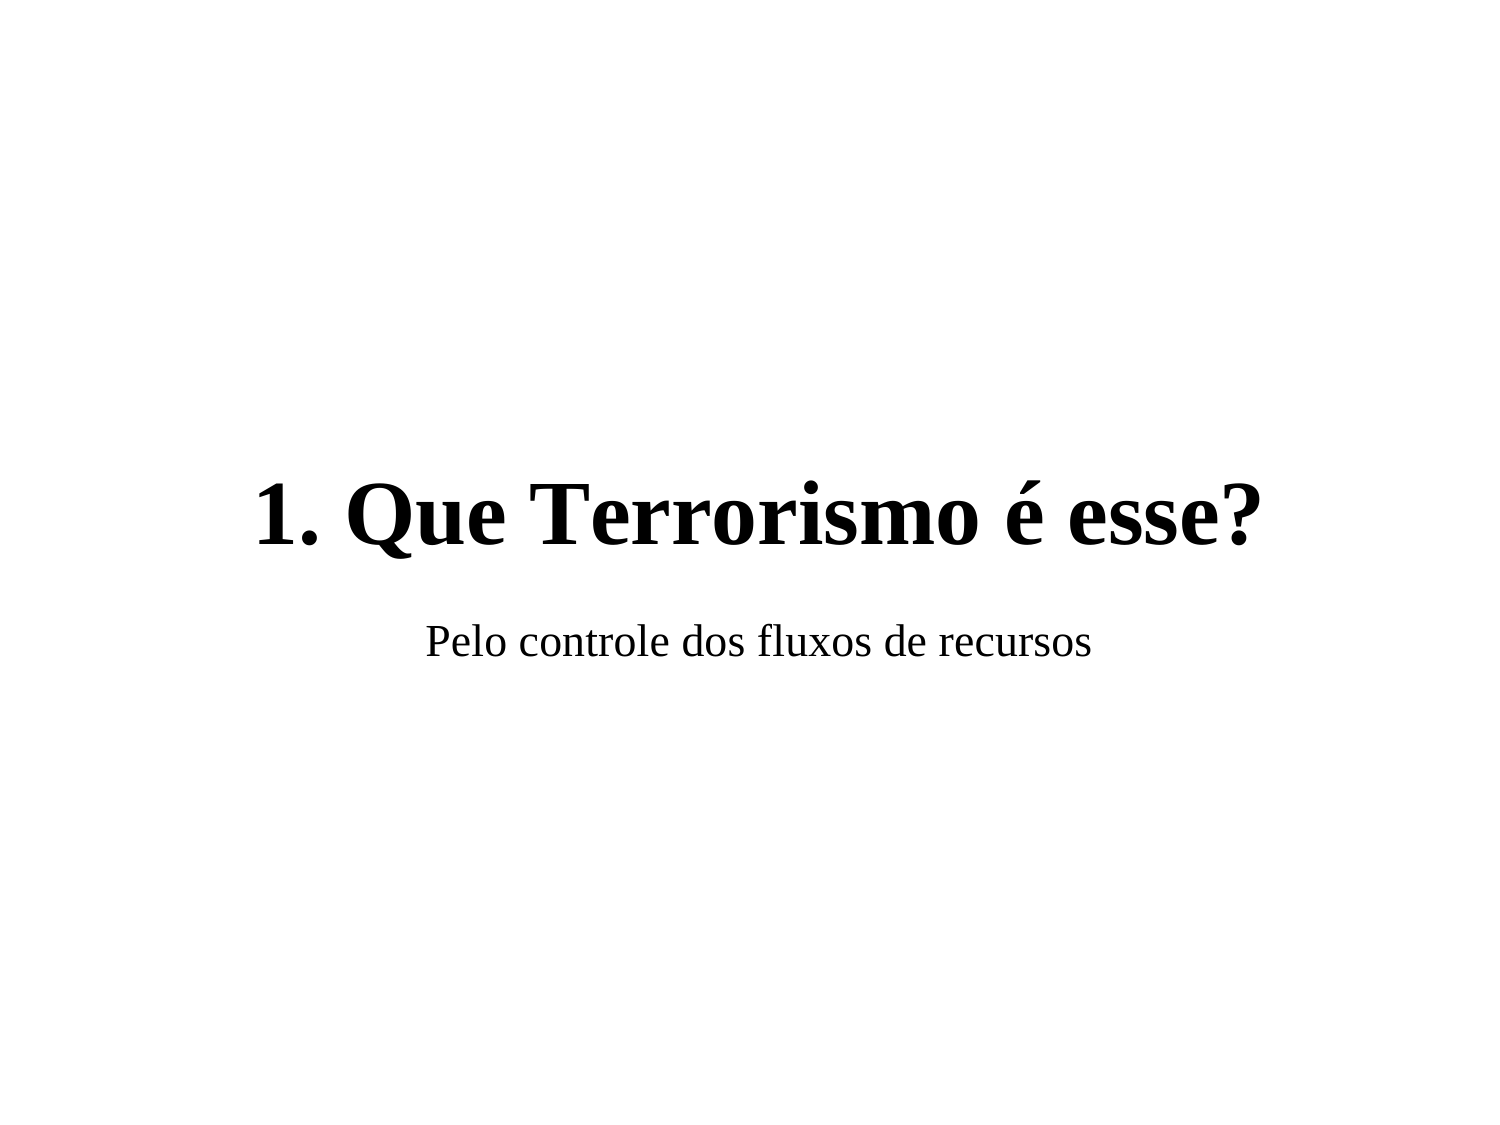

# 1. Que Terrorismo é esse? Pelo controle dos fluxos de recursos